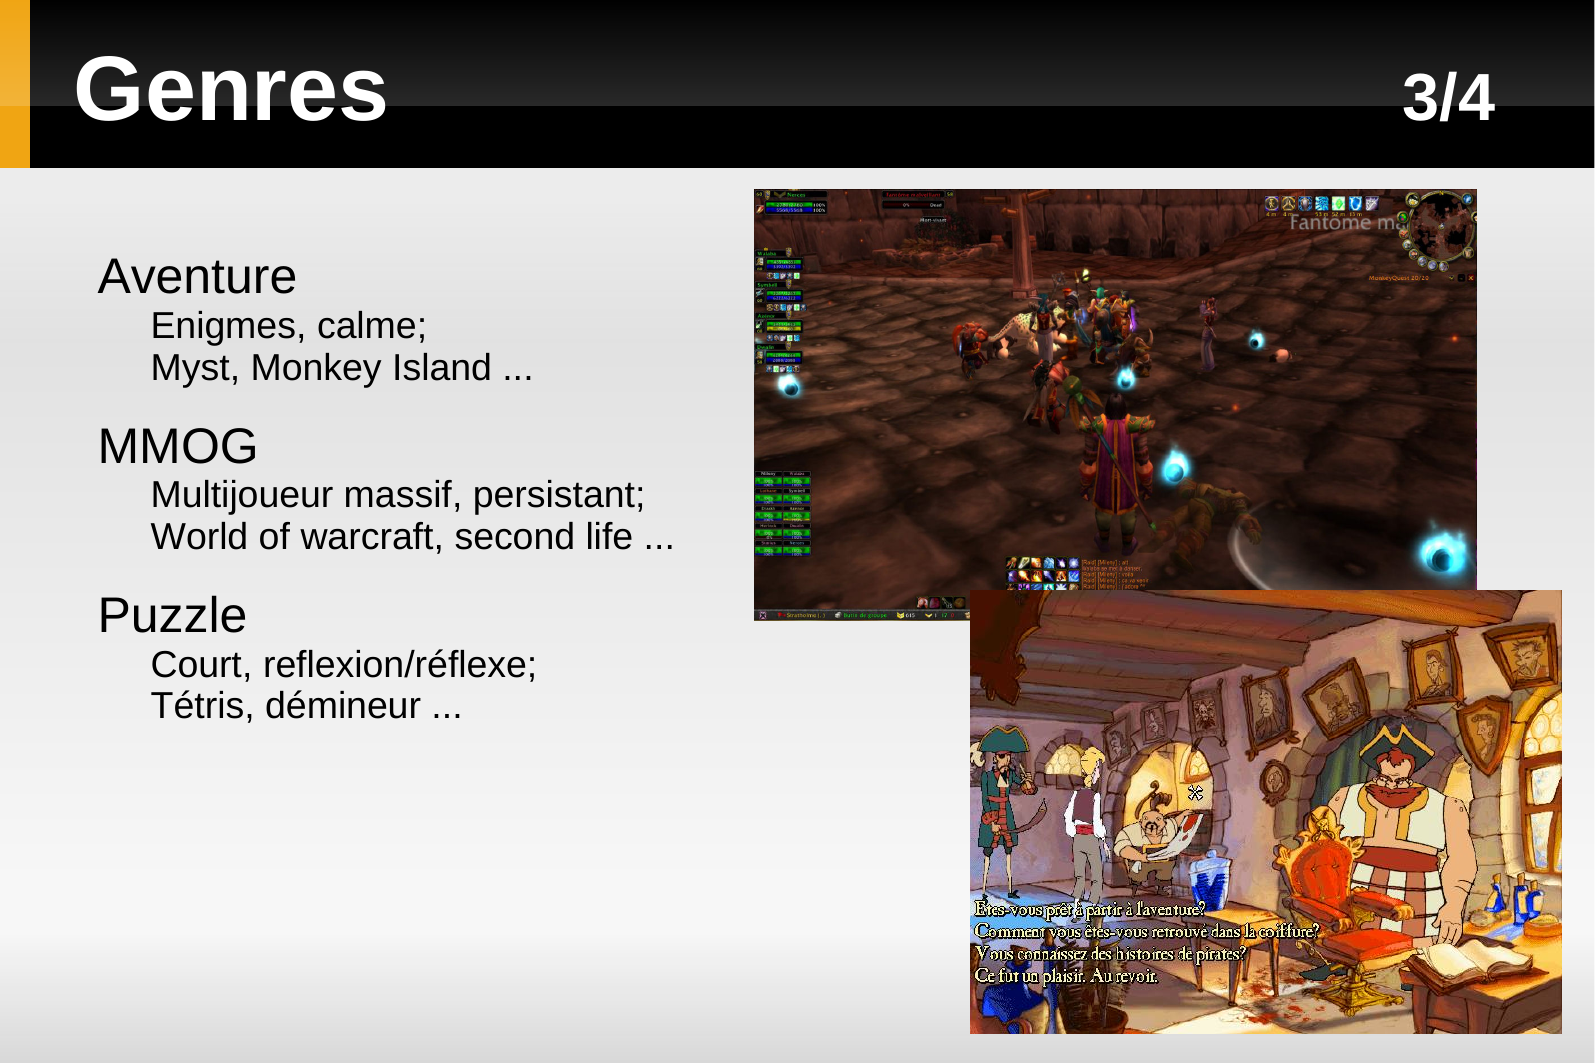

# Genres														3/4
Aventure
Enigmes, calme;
Myst, Monkey Island ...
MMOG
Multijoueur massif, persistant;
World of warcraft, second life ...
Puzzle
Court, reflexion/réflexe;
Tétris, démineur ...